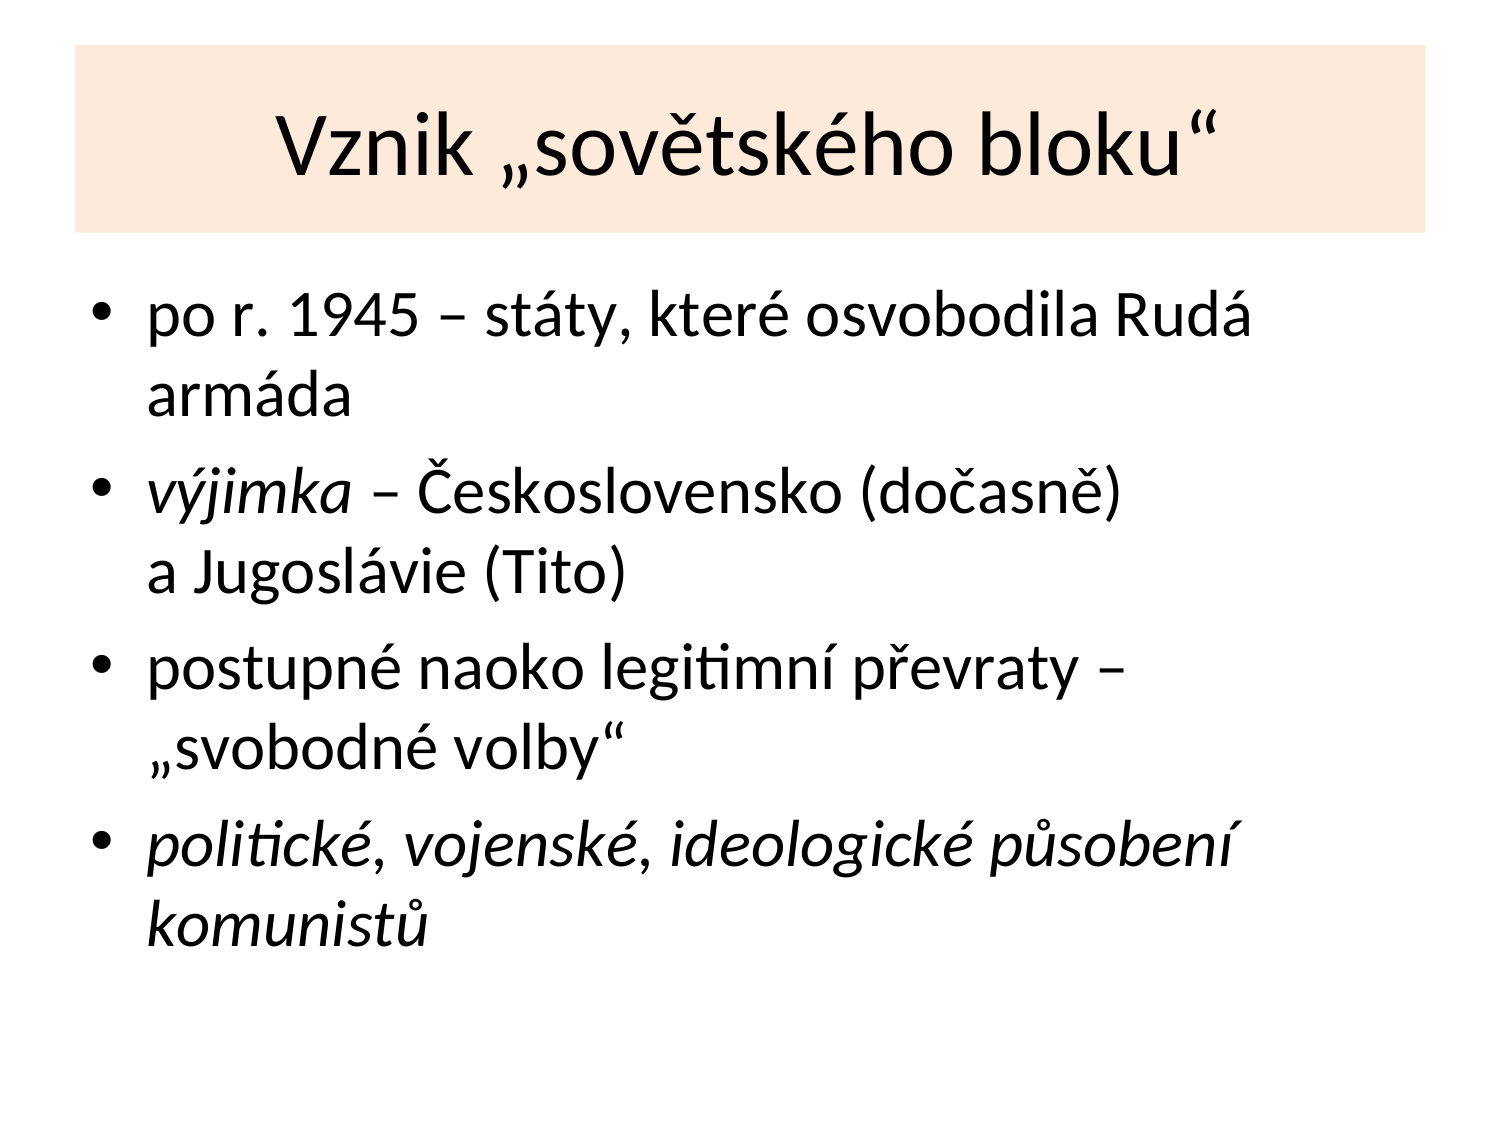

# Vznik „sovětského bloku“
po r. 1945 – státy, které osvobodila Rudá armáda
výjimka – Československo (dočasně)
a Jugoslávie (Tito)
postupné naoko legitimní převraty – „svobodné volby“
politické, vojenské, ideologické působení komunistů